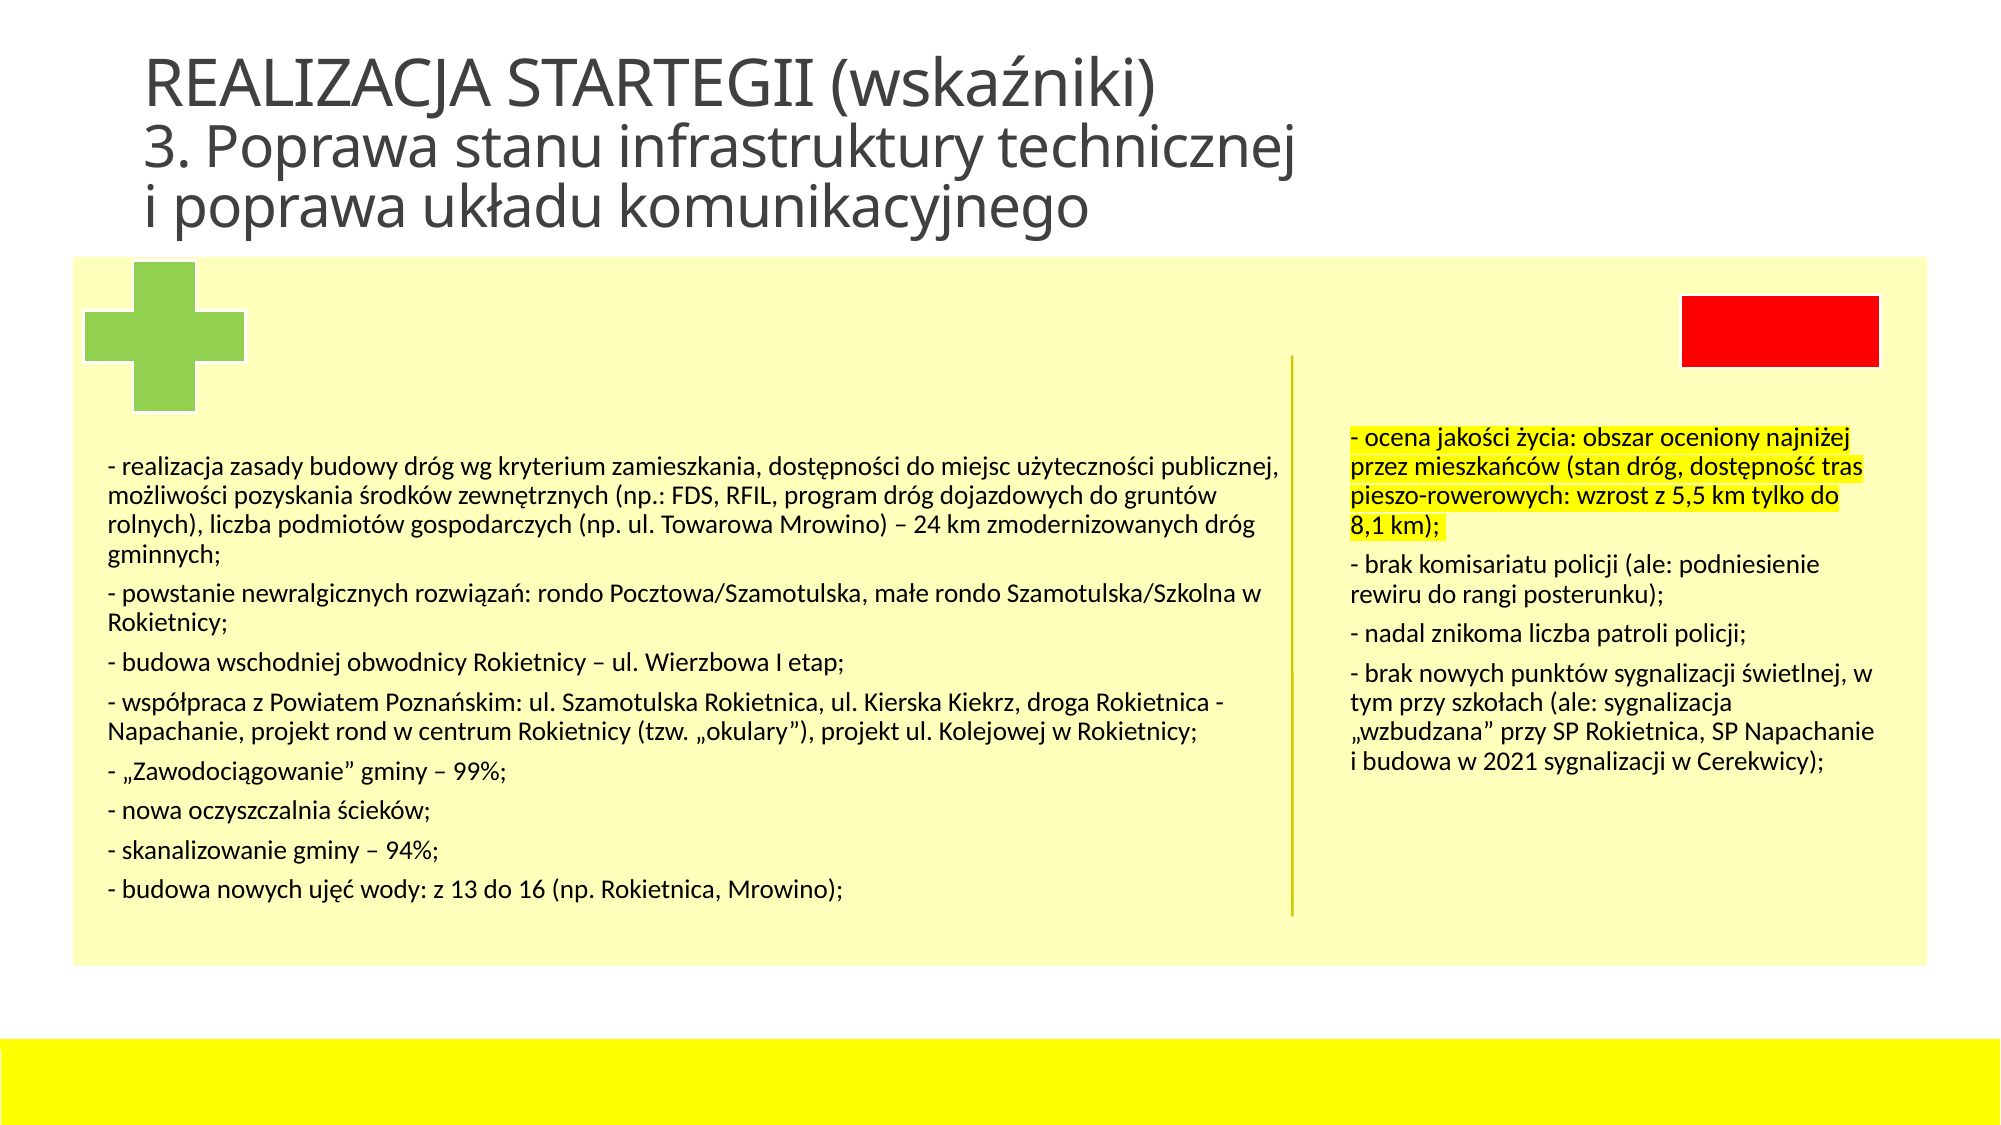

# REALIZACJA STARTEGII (wskaźniki) 3. Poprawa stanu infrastruktury technicznej i poprawa układu komunikacyjnego
- ocena jakości życia: obszar oceniony najniżej przez mieszkańców (stan dróg, dostępność tras pieszo-rowerowych: wzrost z 5,5 km tylko do 8,1 km);
- brak komisariatu policji (ale: podniesienie rewiru do rangi posterunku);
- nadal znikoma liczba patroli policji;
- brak nowych punktów sygnalizacji świetlnej, w tym przy szkołach (ale: sygnalizacja „wzbudzana” przy SP Rokietnica, SP Napachanie i budowa w 2021 sygnalizacji w Cerekwicy);
- realizacja zasady budowy dróg wg kryterium zamieszkania, dostępności do miejsc użyteczności publicznej, możliwości pozyskania środków zewnętrznych (np.: FDS, RFIL, program dróg dojazdowych do gruntów rolnych), liczba podmiotów gospodarczych (np. ul. Towarowa Mrowino) – 24 km zmodernizowanych dróg gminnych;
- powstanie newralgicznych rozwiązań: rondo Pocztowa/Szamotulska, małe rondo Szamotulska/Szkolna w Rokietnicy;
- budowa wschodniej obwodnicy Rokietnicy – ul. Wierzbowa I etap;
- współpraca z Powiatem Poznańskim: ul. Szamotulska Rokietnica, ul. Kierska Kiekrz, droga Rokietnica - Napachanie, projekt rond w centrum Rokietnicy (tzw. „okulary”), projekt ul. Kolejowej w Rokietnicy;
- „Zawodociągowanie” gminy – 99%;
- nowa oczyszczalnia ścieków;
- skanalizowanie gminy – 94%;
- budowa nowych ujęć wody: z 13 do 16 (np. Rokietnica, Mrowino);